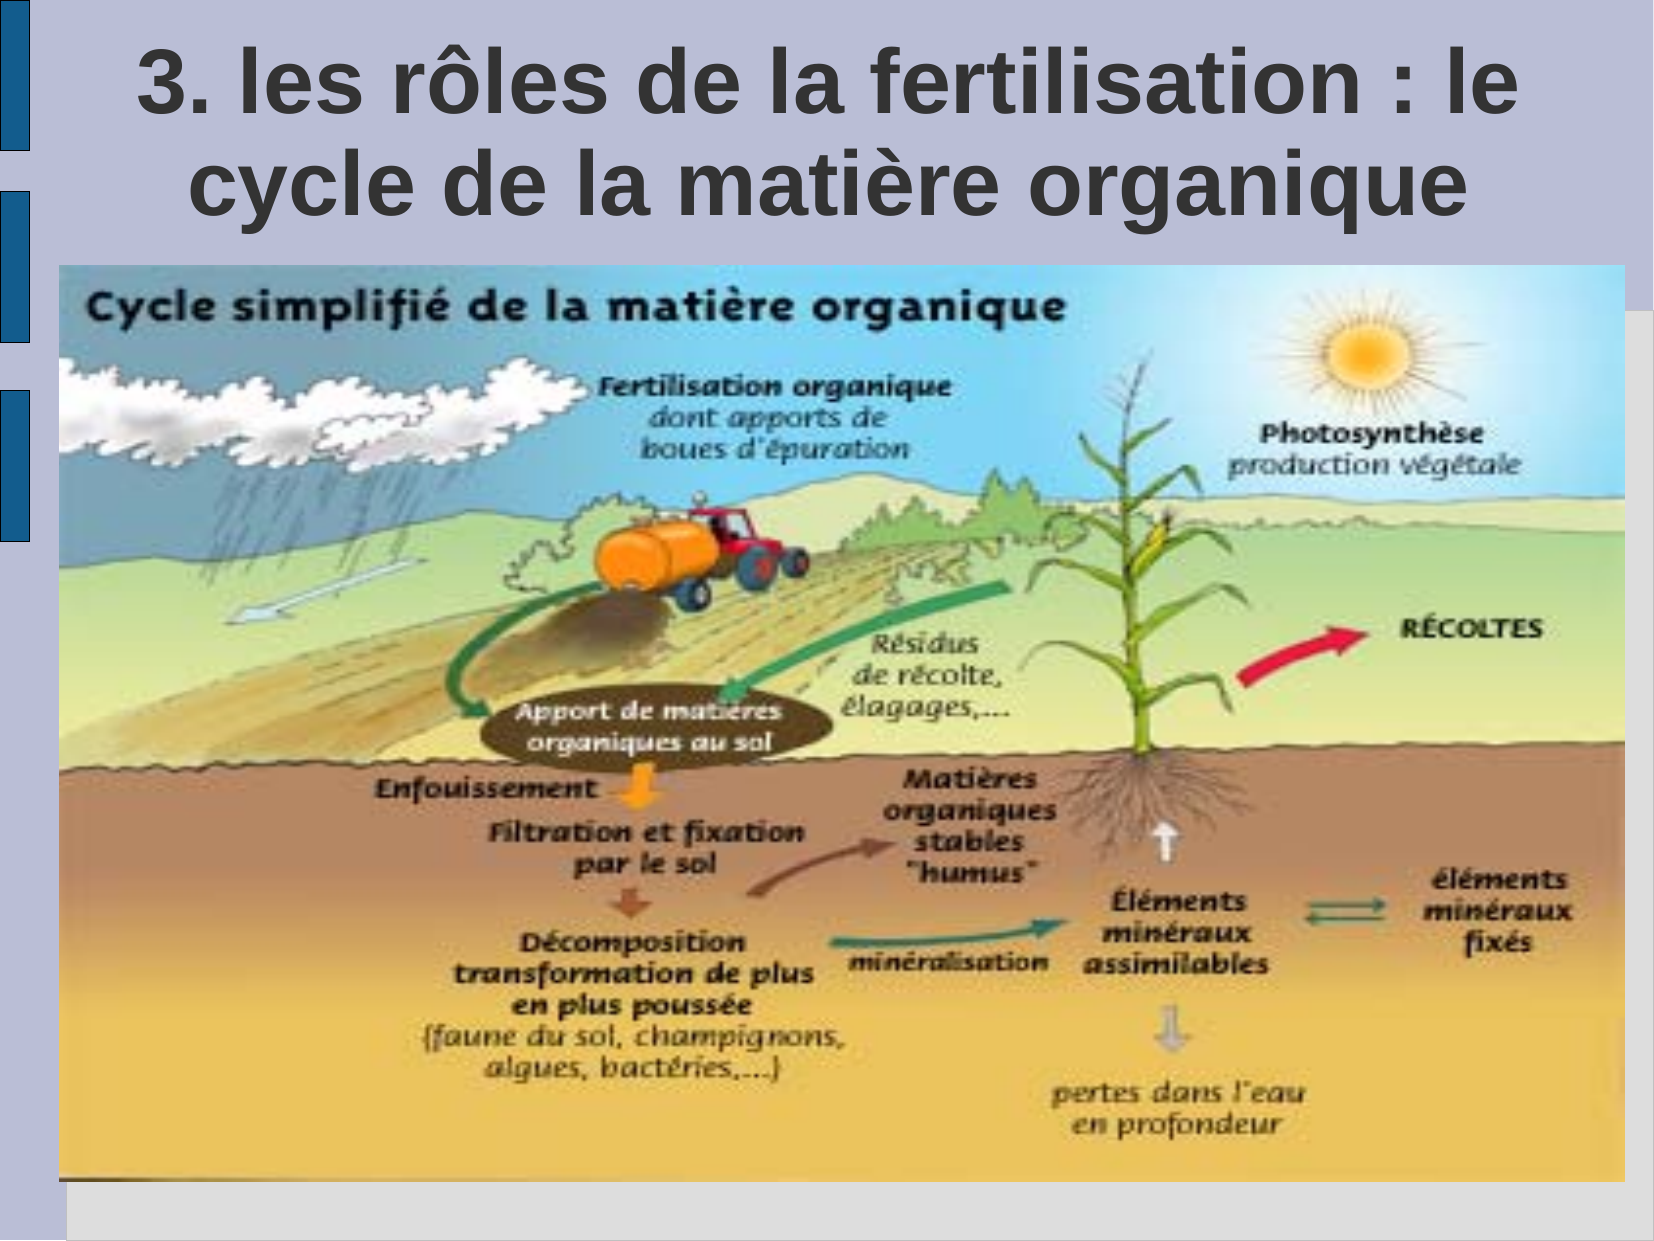

# 3. les rôles de la fertilisation : le cycle de la matière organique